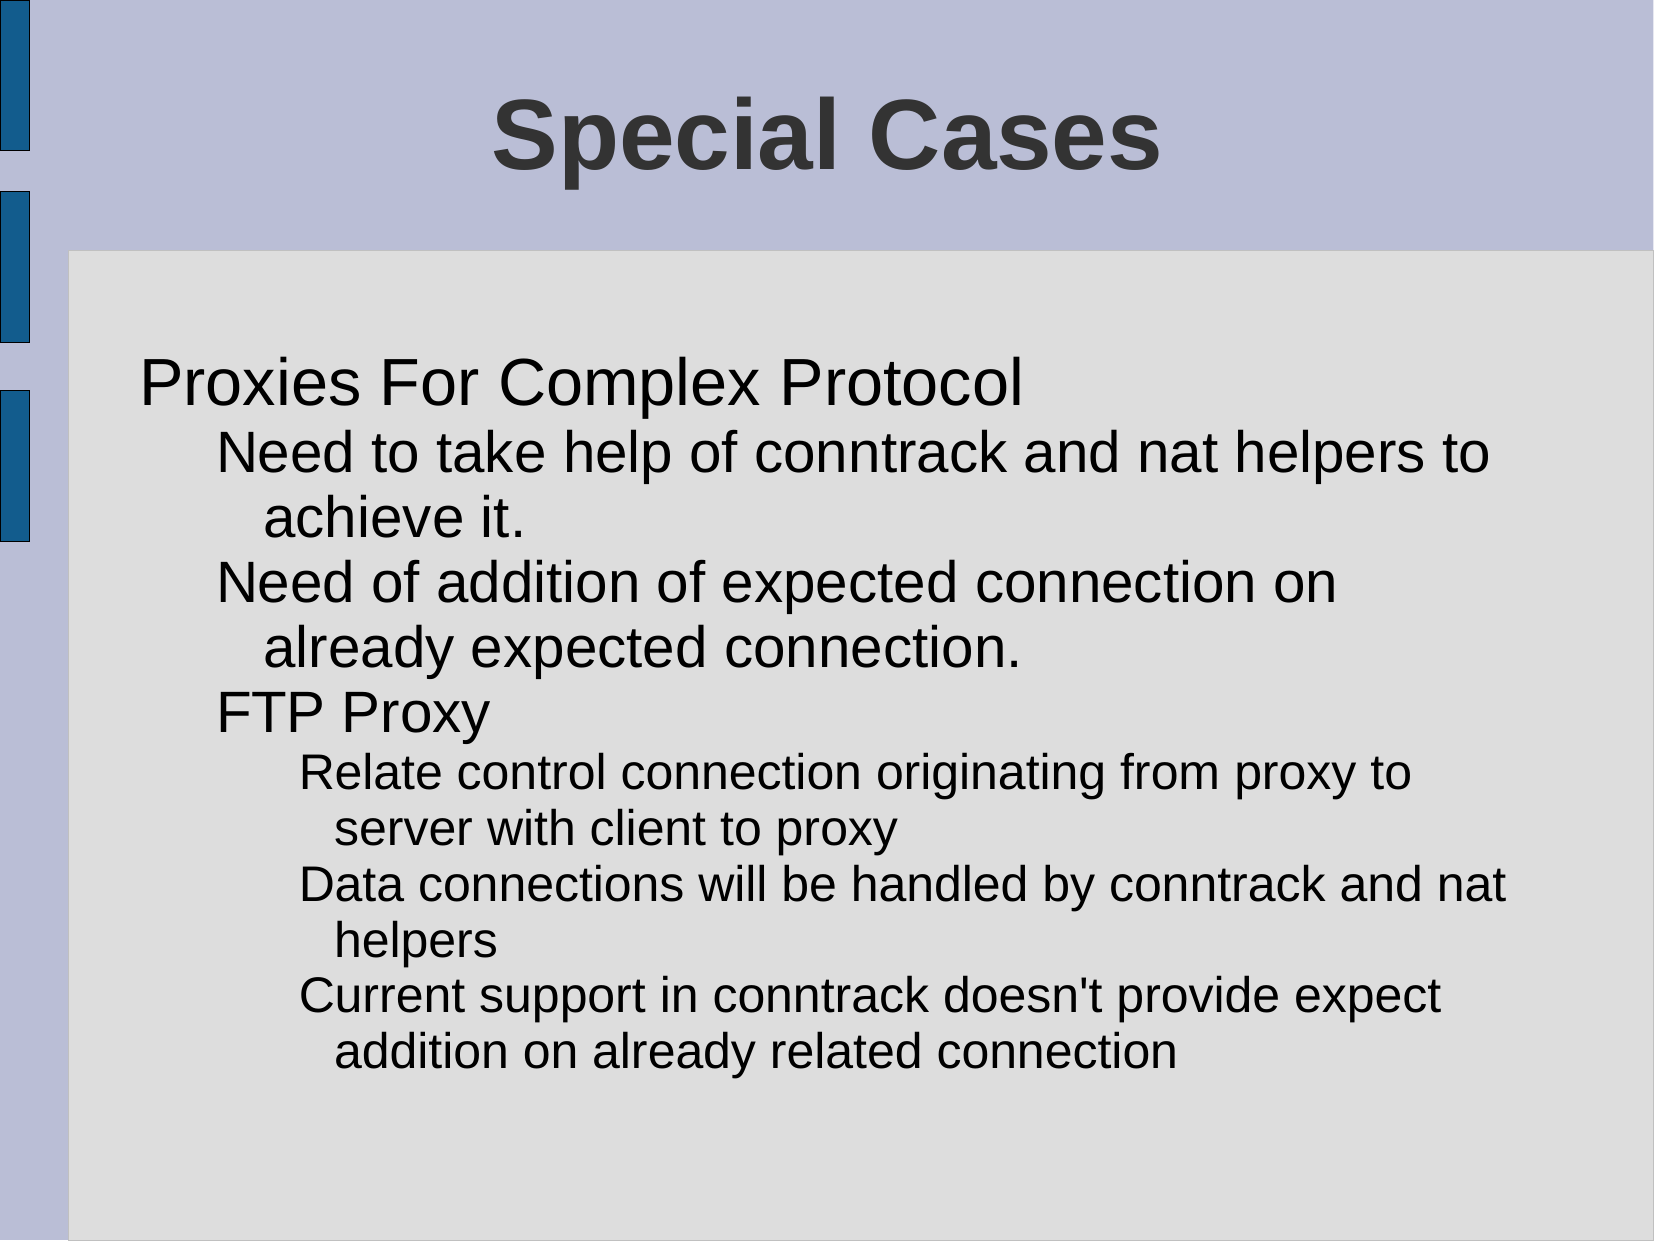

# Special Cases
Proxies For Complex Protocol
Need to take help of conntrack and nat helpers to achieve it.
Need of addition of expected connection on already expected connection.
FTP Proxy
Relate control connection originating from proxy to server with client to proxy
Data connections will be handled by conntrack and nat helpers
Current support in conntrack doesn't provide expect addition on already related connection